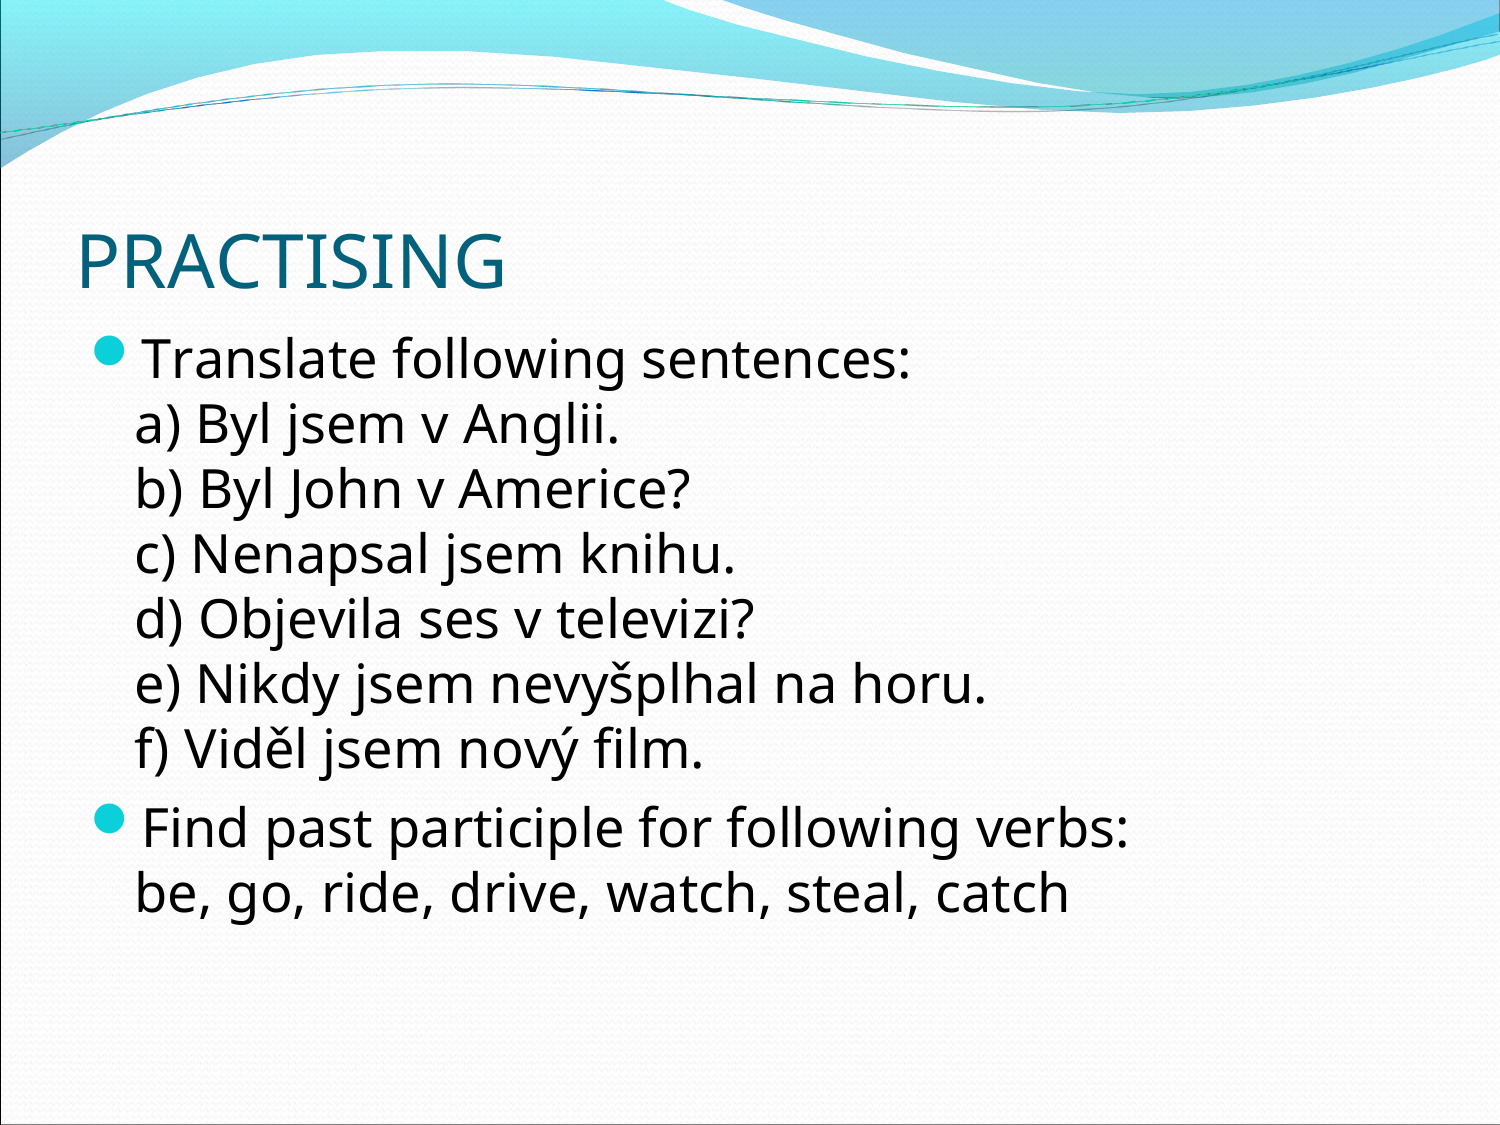

# PRACTISING
Translate following sentences:
a) Byl jsem v Anglii.
b) Byl John v Americe?
c) Nenapsal jsem knihu.
d) Objevila ses v televizi?
e) Nikdy jsem nevyšplhal na horu.
f) Viděl jsem nový film.
Find past participle for following verbs:
be, go, ride, drive, watch, steal, catch